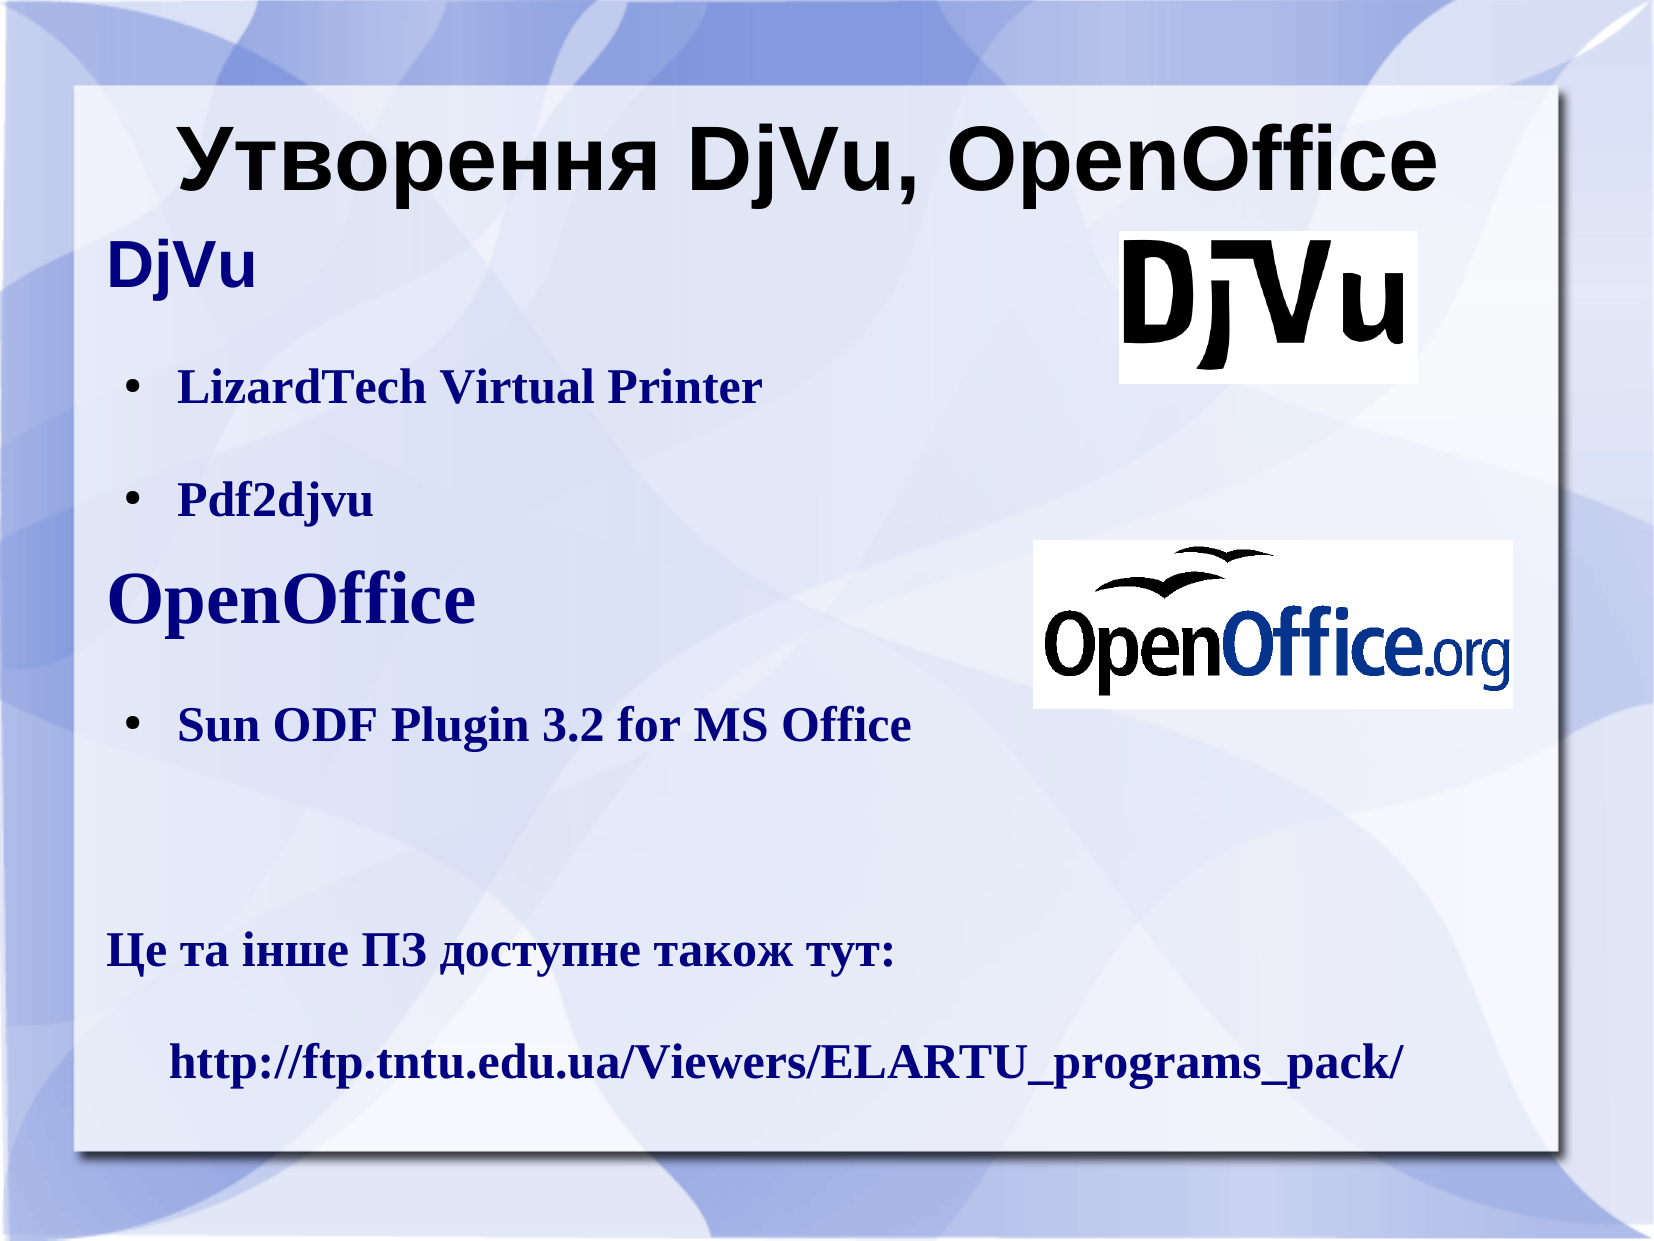

# Утворення DjVu, OpenOffice
DjVu
LizardTech Virtual Printer
Pdf2djvu
OpenOffice
Sun ODF Plugin 3.2 for MS Office
Це та інше ПЗ доступне також тут:
 http://ftp.tntu.edu.ua/Viewers/ELARTU_programs_pack/